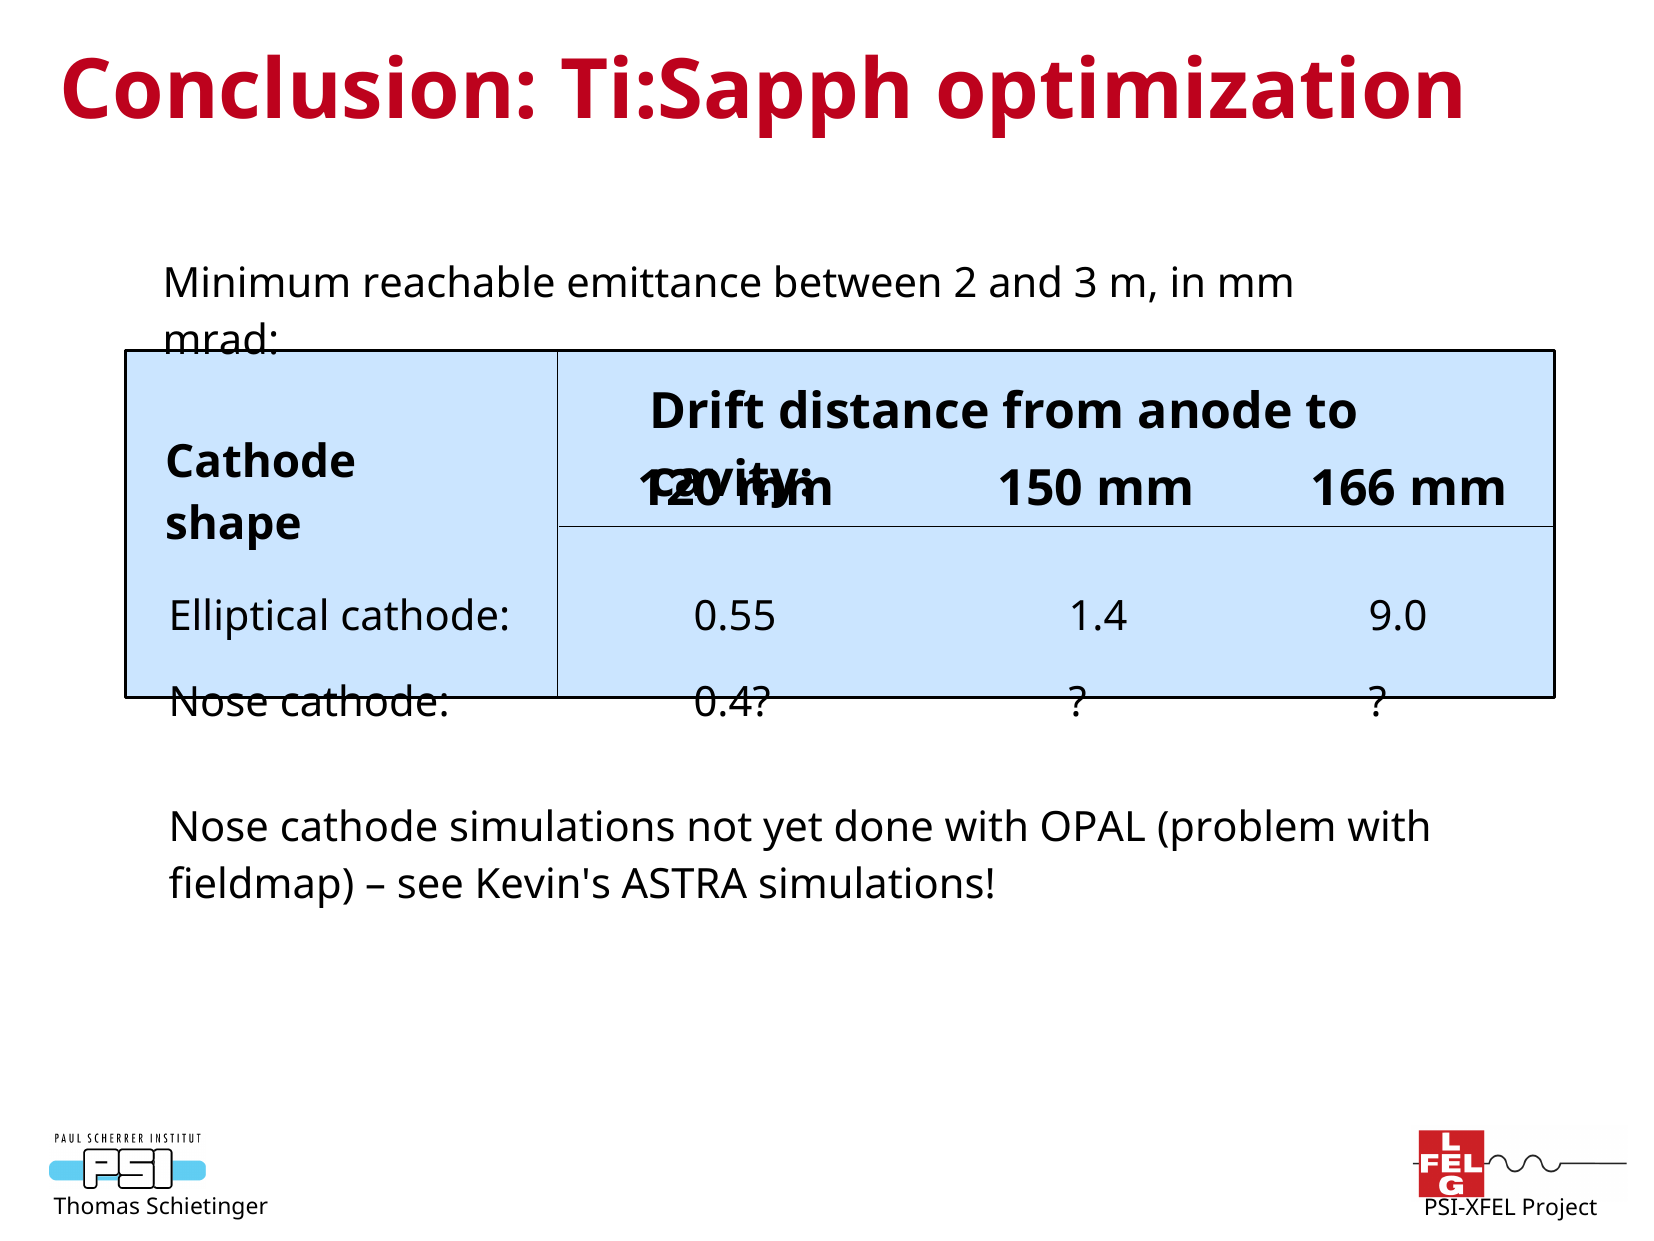

# Conclusion: Ti:Sapph optimization
Minimum reachable emittance between 2 and 3 m, in mm mrad:
Drift distance from anode to cavity:
Cathode shape
120 mm
150 mm
166 mm
Elliptical cathode:			0.55				1.4				9.0
Nose cathode:				0.4?				?				?
Nose cathode simulations not yet done with OPAL (problem with fieldmap) – see Kevin's ASTRA simulations!